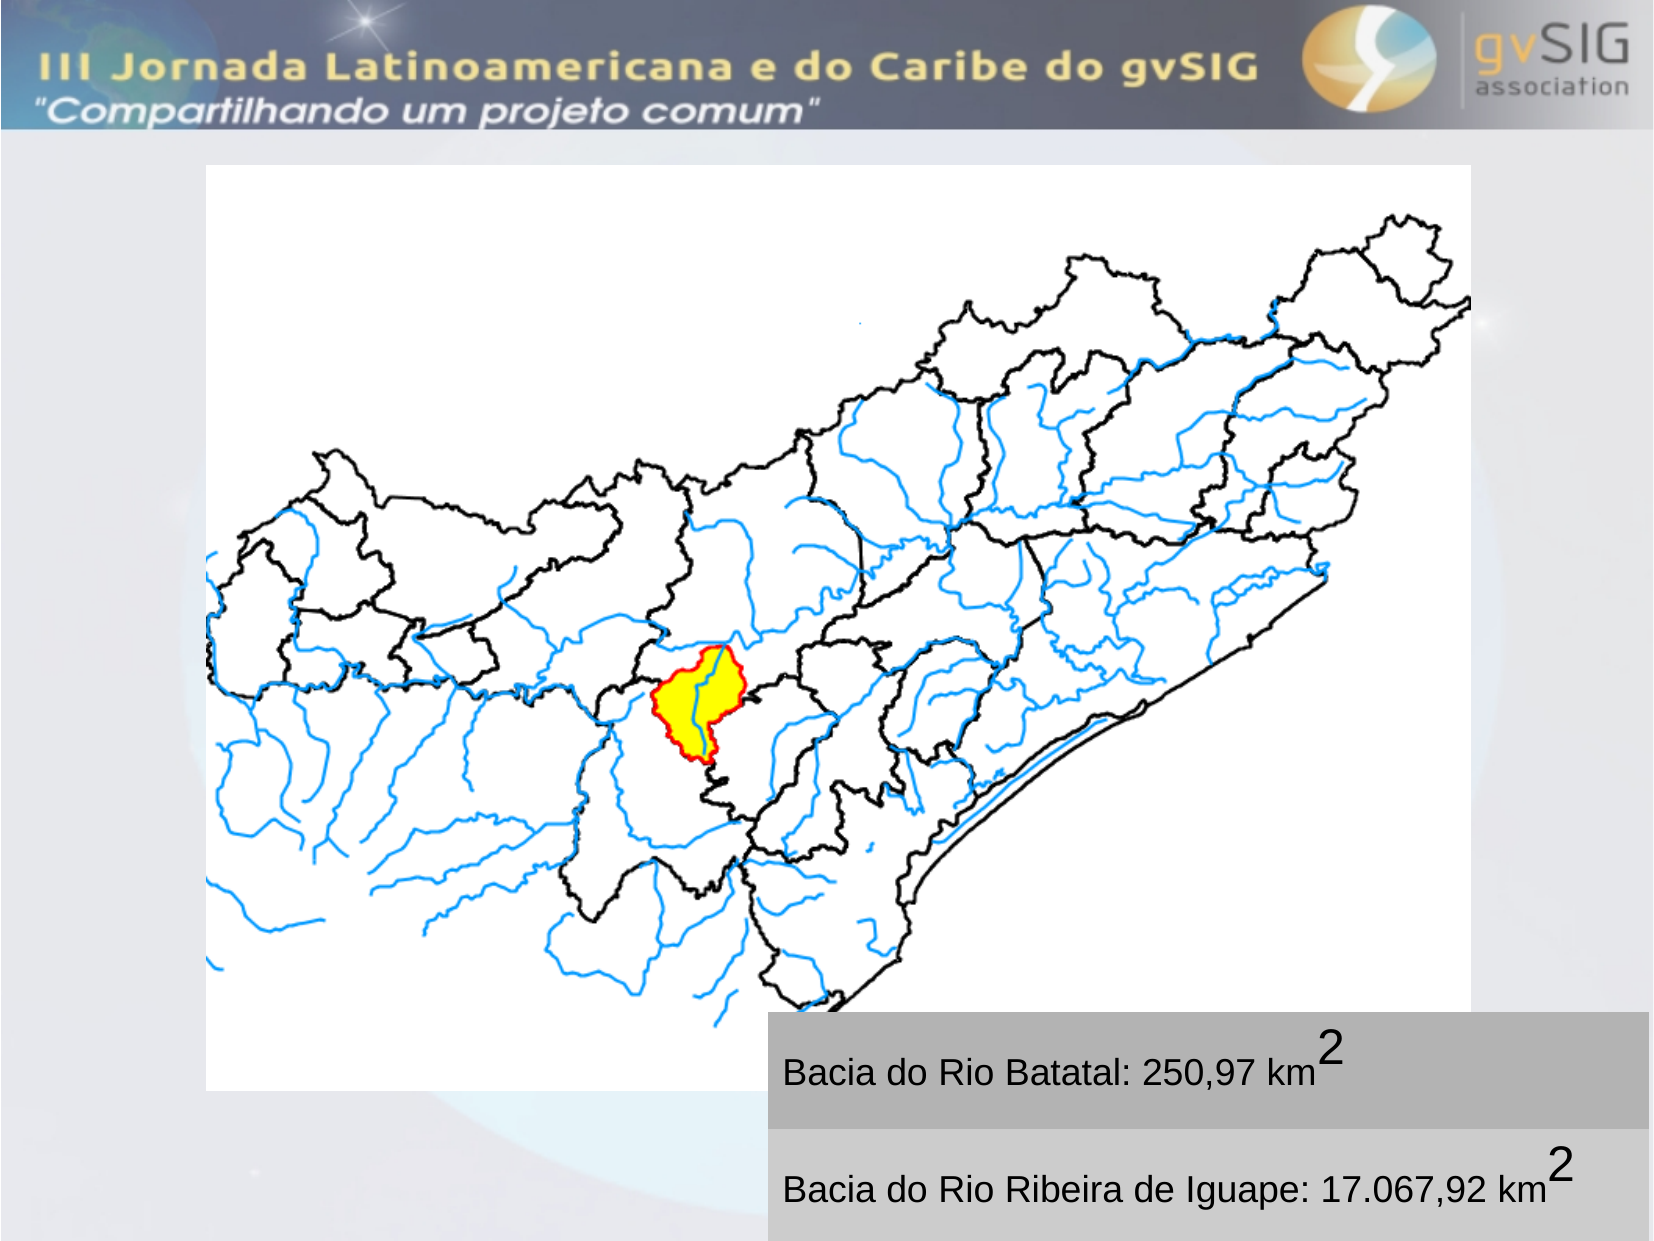

| Bacia do Rio Batatal: 250,97 km2 |
| --- |
| Bacia do Rio Ribeira de Iguape: 17.067,92 km2 |